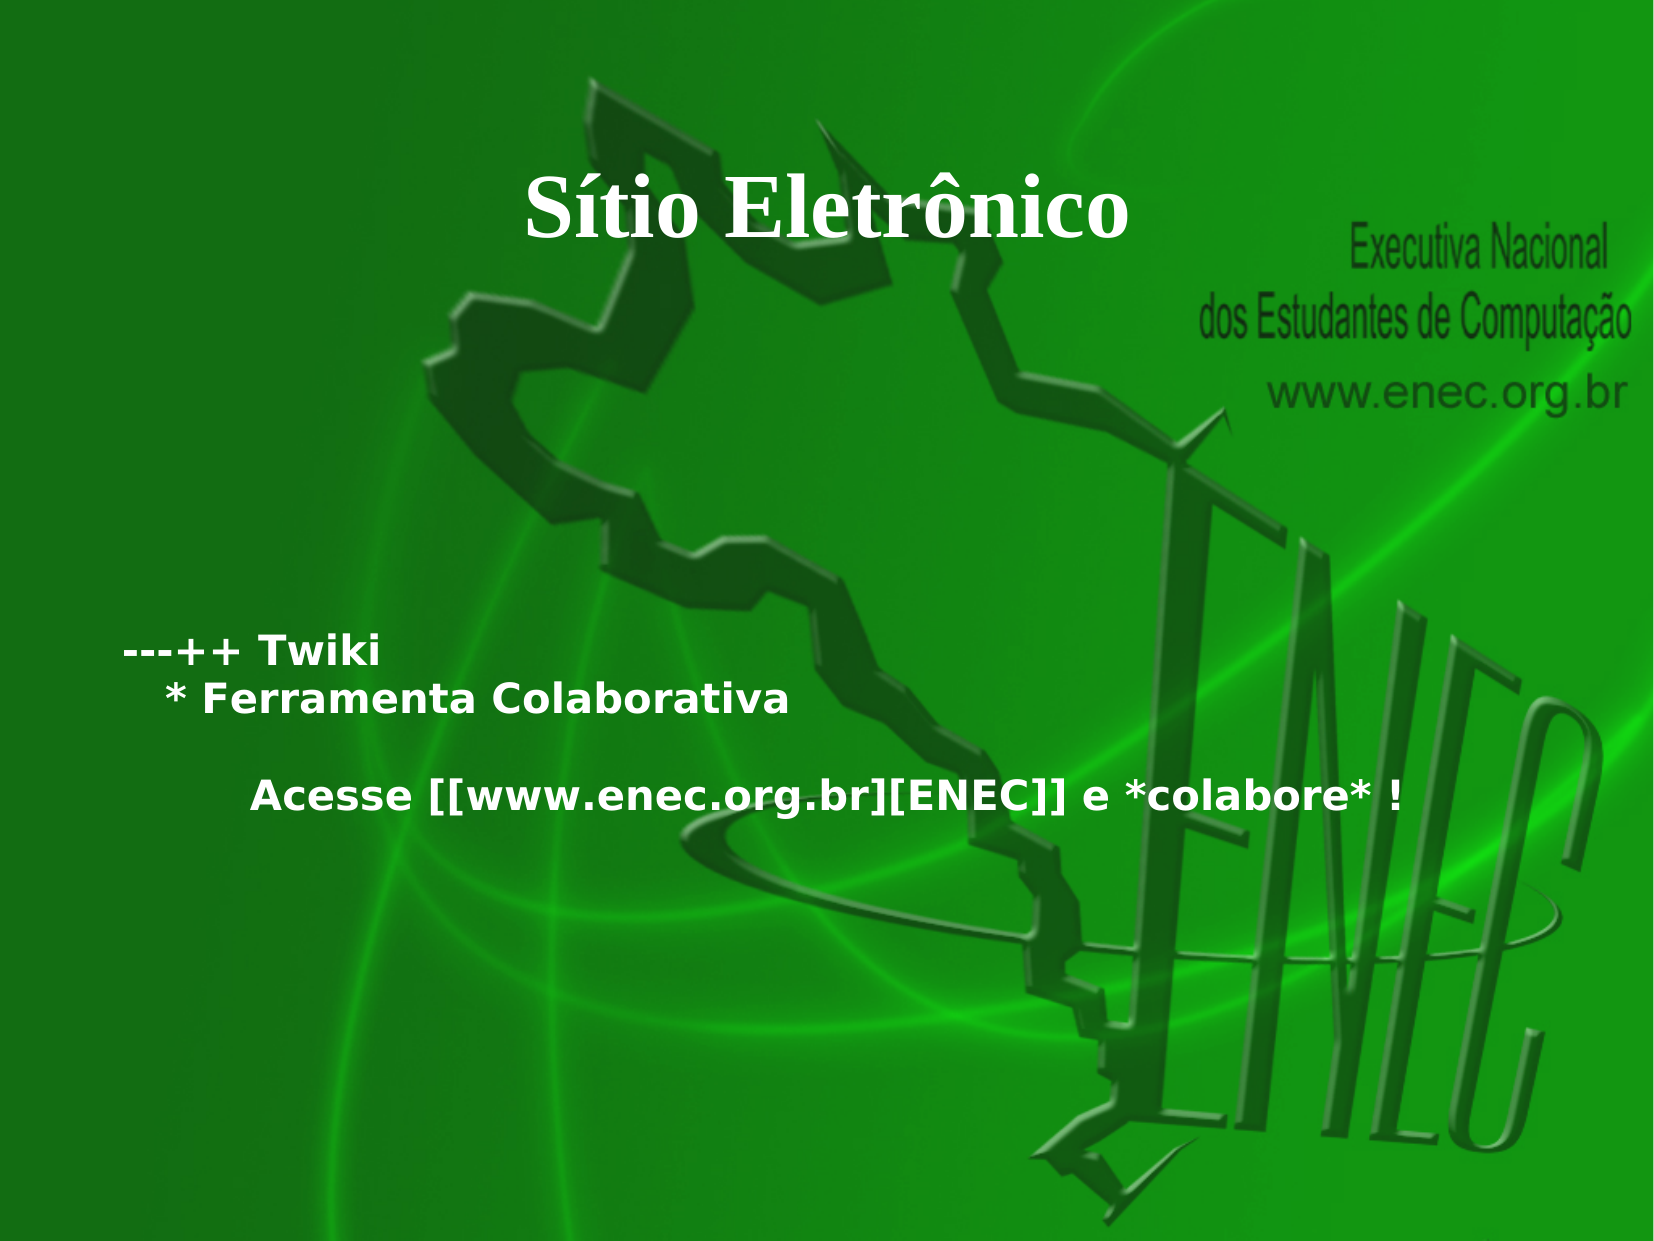

# Sítio Eletrônico
---++ Twiki
 * Ferramenta Colaborativa
Acesse [[www.enec.org.br][ENEC]] e *colabore* !